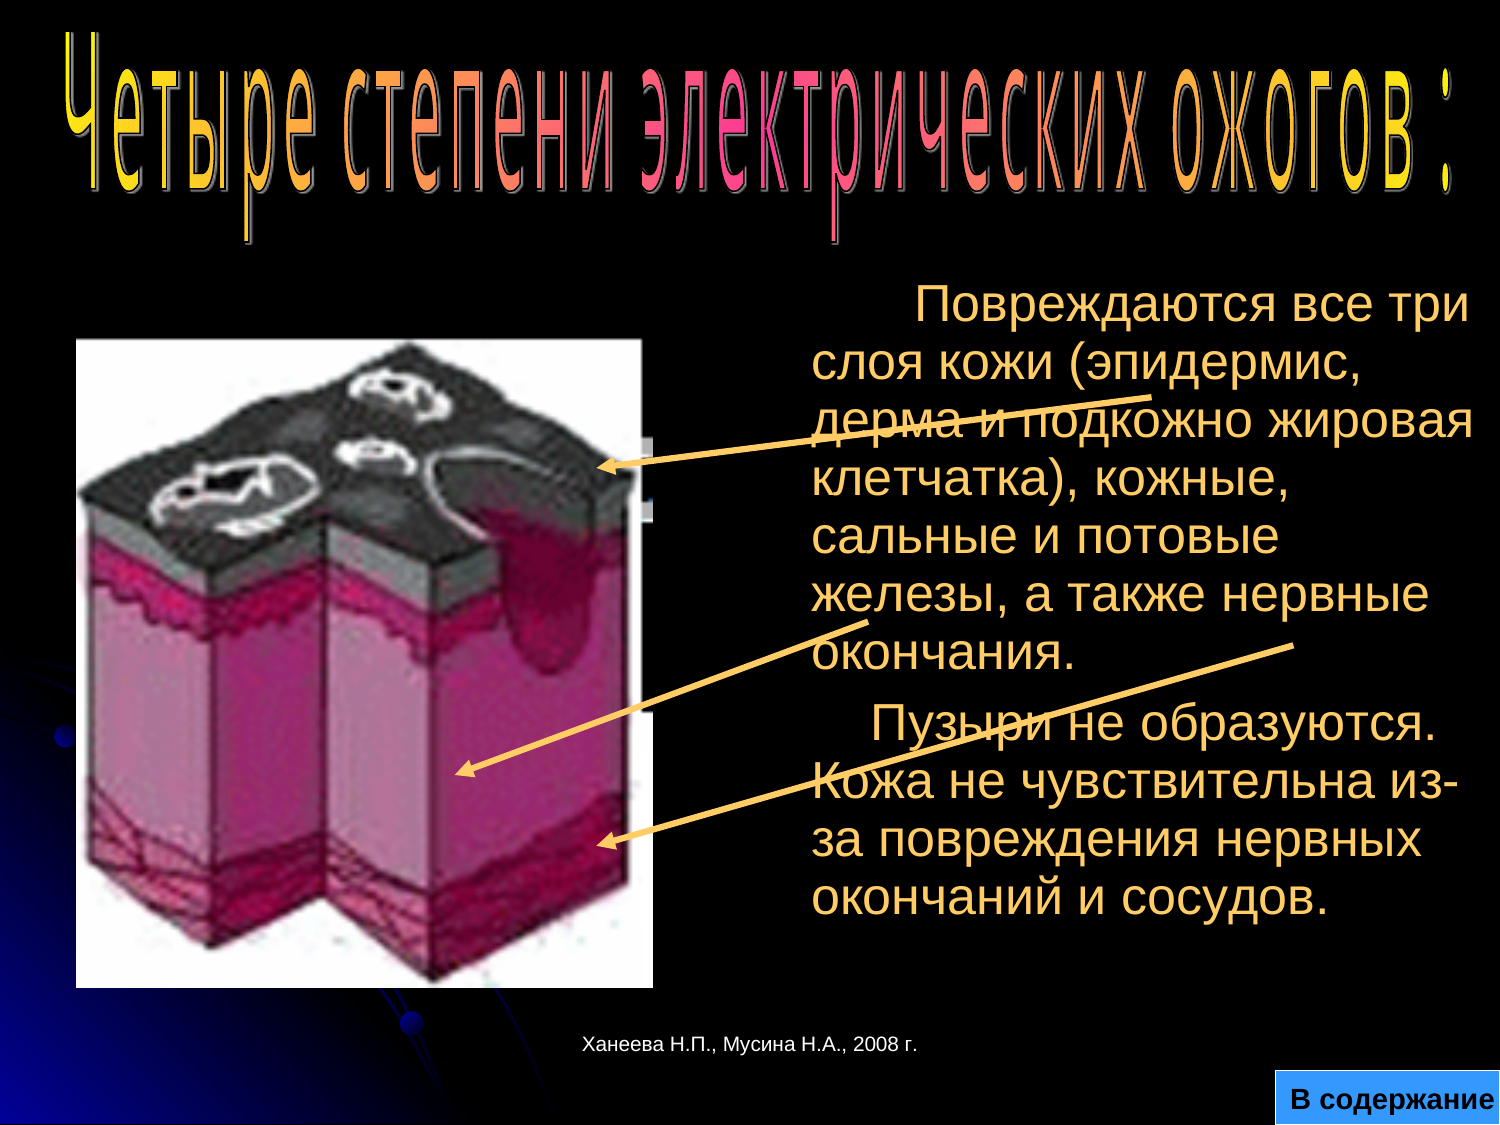

Четыре степени электрических ожогов :
# Повреждаются все три слоя кожи (эпидермис, дерма и подкожно жировая клетчатка), кожные, сальные и потовые железы, а также нервные окончания.
Пузыри не образуются. Кожа не чувствительна из-за повреждения нервных окончаний и сосудов.
Ханеева Н.П., Мусина Н.А., 2008 г.
В содержание